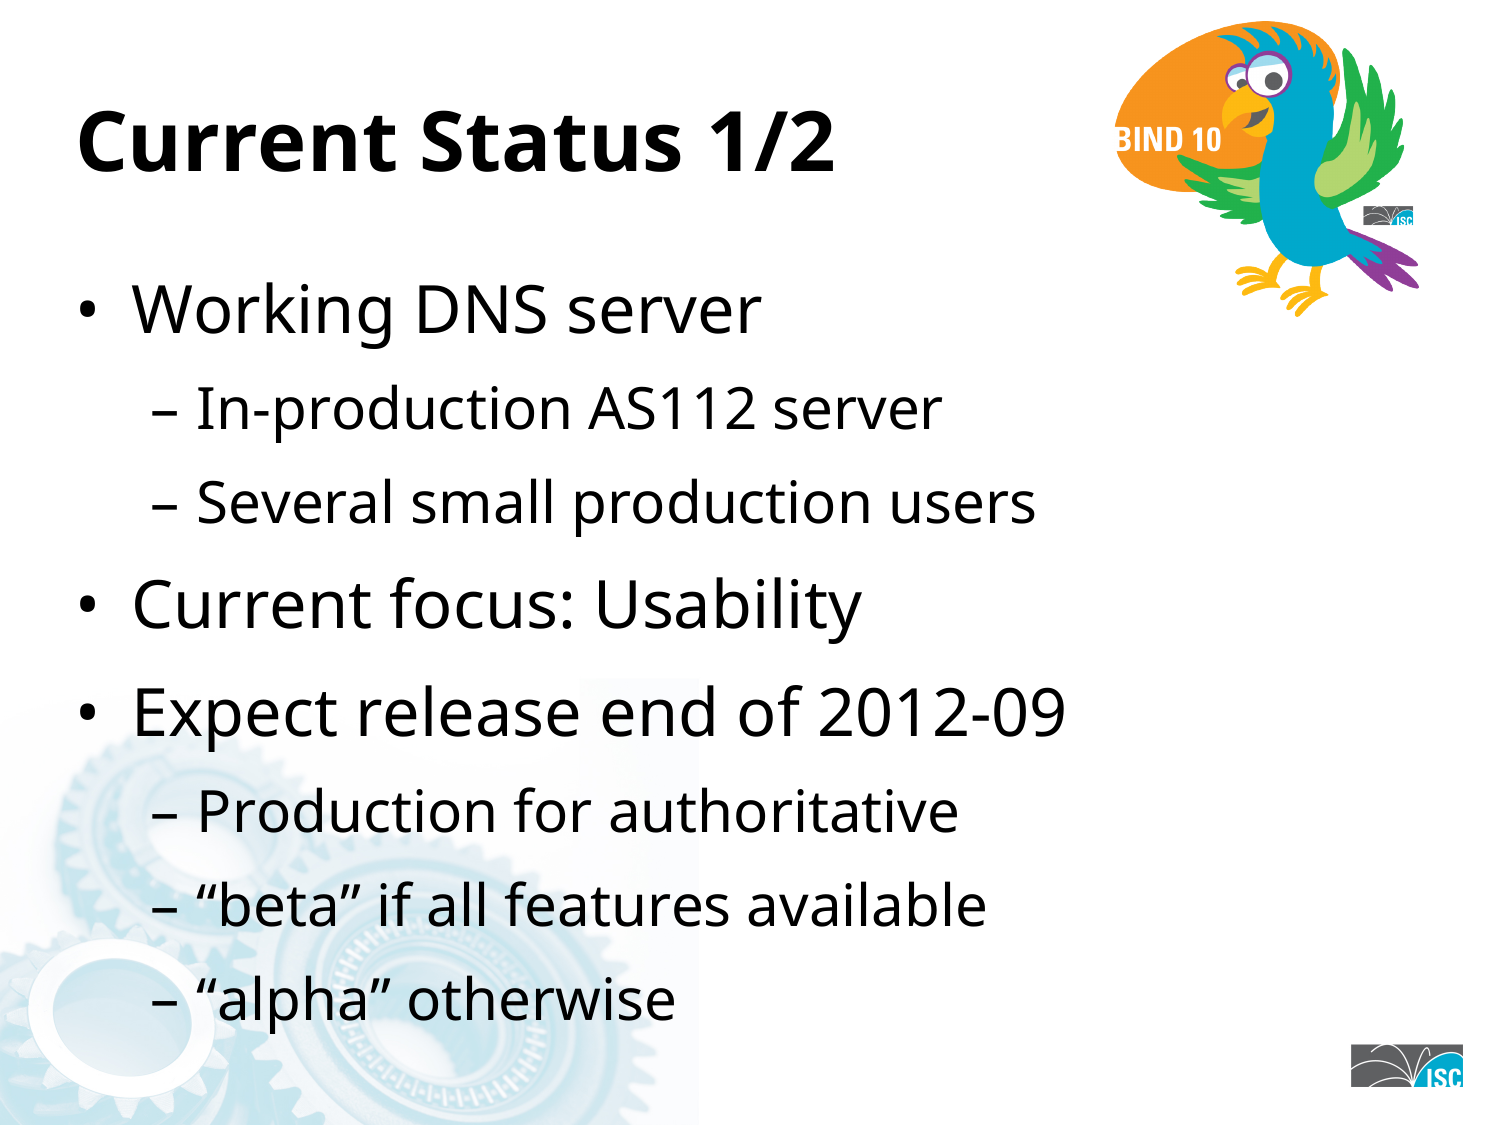

# Current Status 1/2
Working DNS server
In-production AS112 server
Several small production users
Current focus: Usability
Expect release end of 2012-09
Production for authoritative
“beta” if all features available
“alpha” otherwise